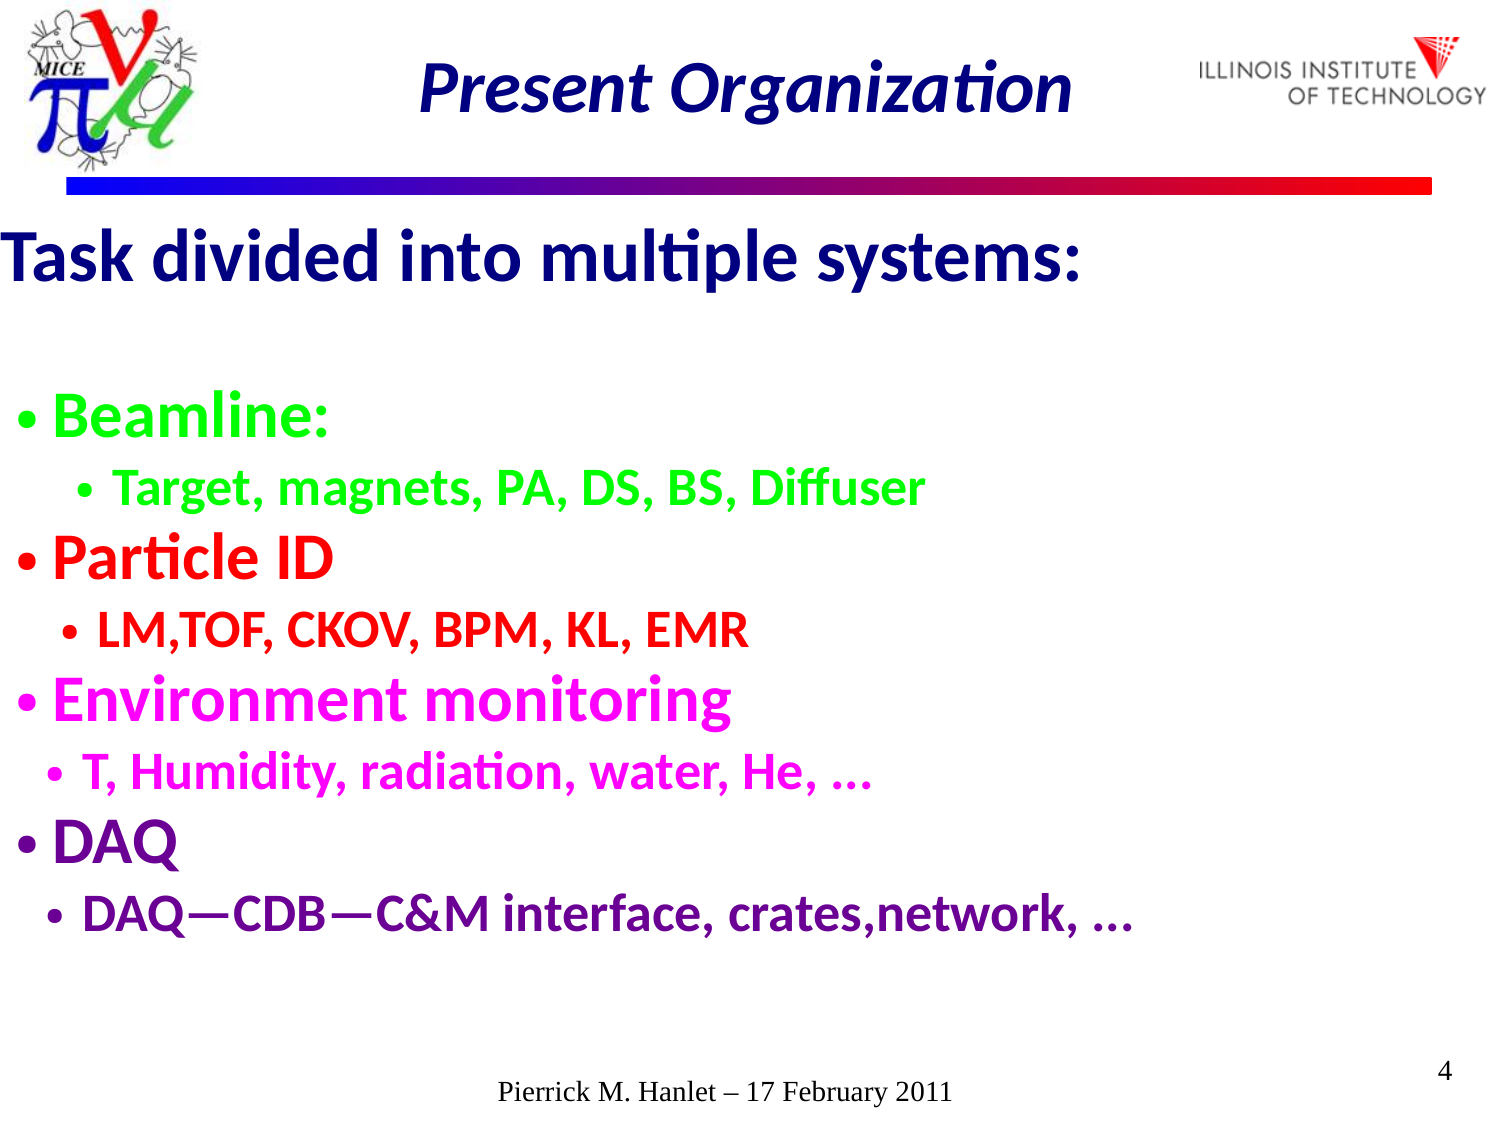

# Present Organization
Task divided into multiple systems:
Beamline:
Target, magnets, PA, DS, BS, Diffuser
Particle ID
LM,TOF, CKOV, BPM, KL, EMR
Environment monitoring
T, Humidity, radiation, water, He, ...
DAQ
DAQ—CDB—C&M interface, crates,network, ...
4